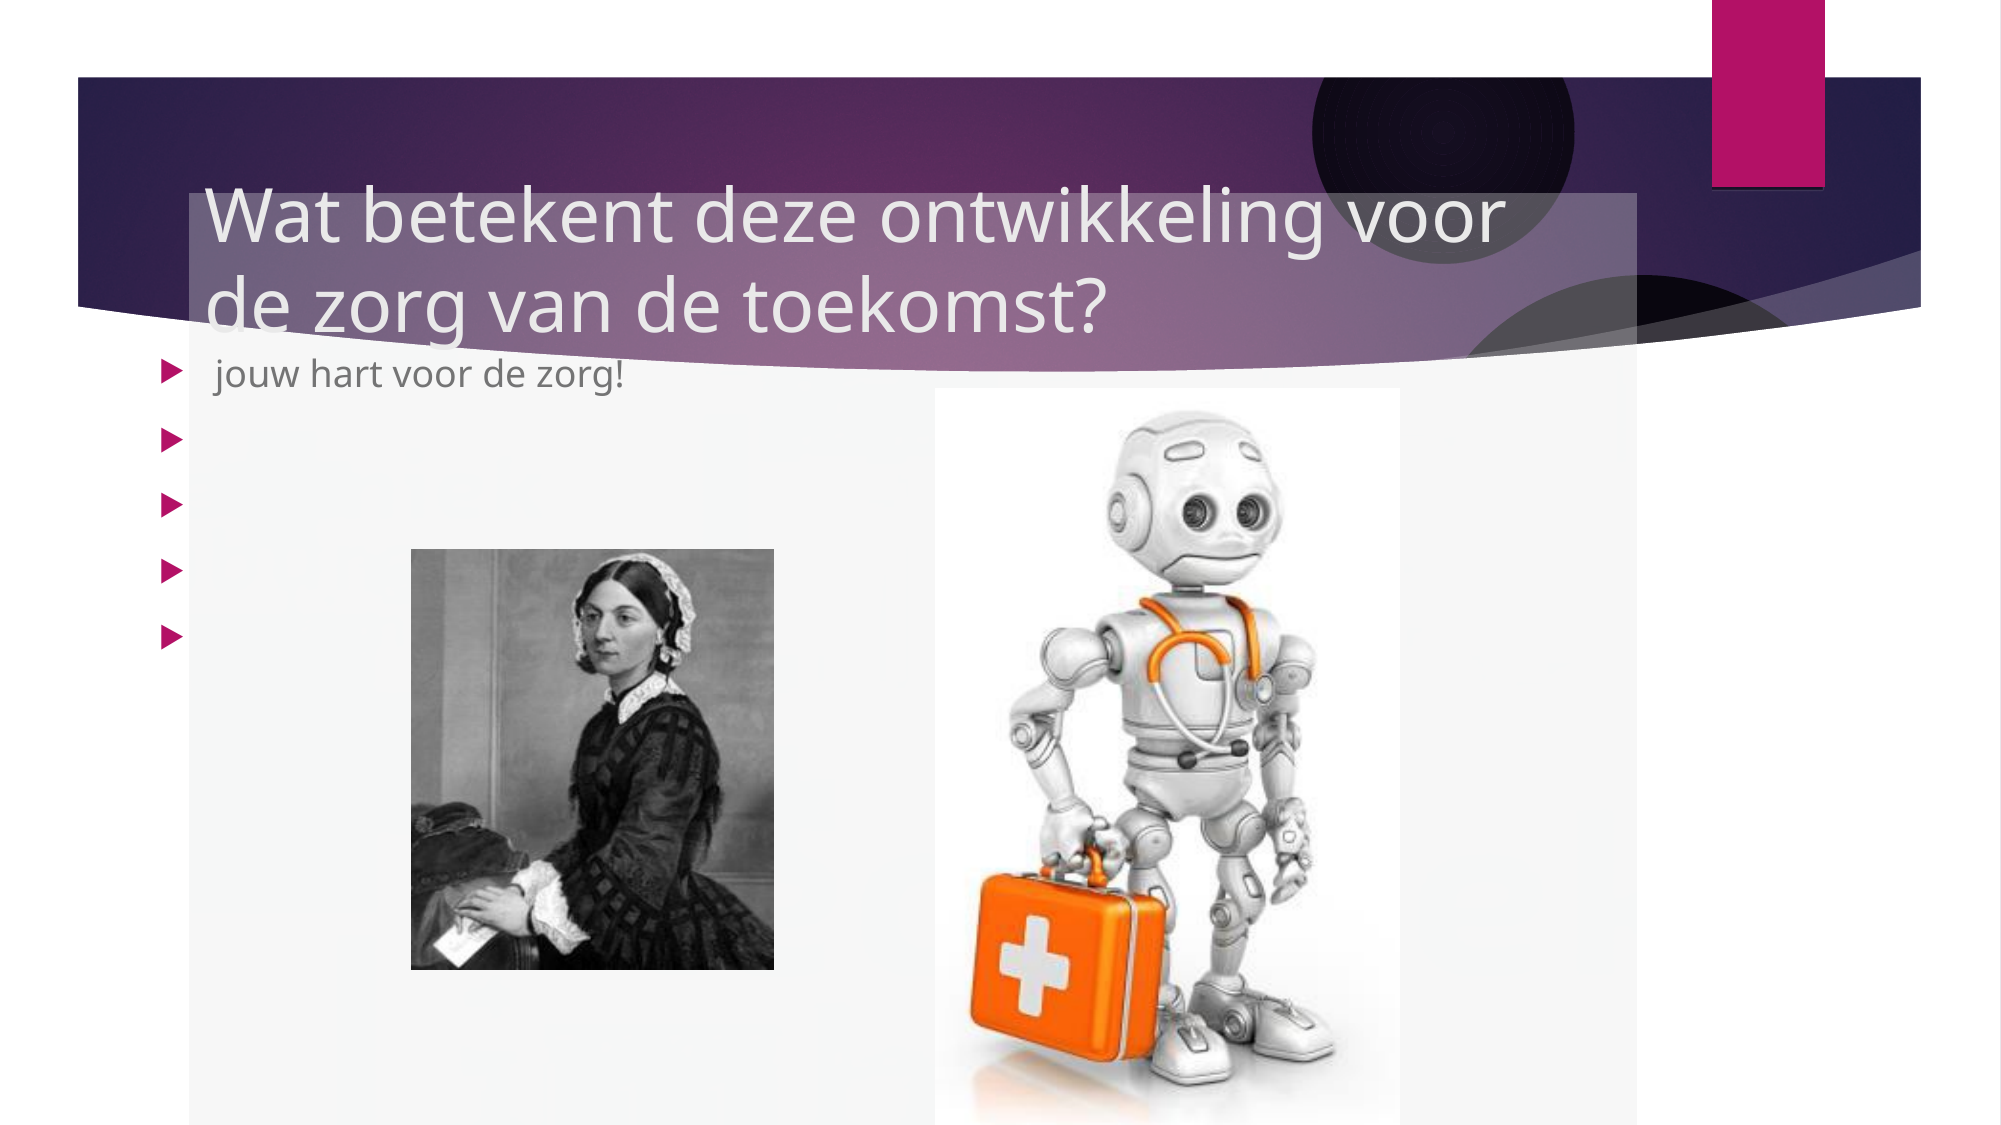

# Wat betekent deze ontwikkeling voor de zorg van de toekomst?
jouw hart voor de zorg!